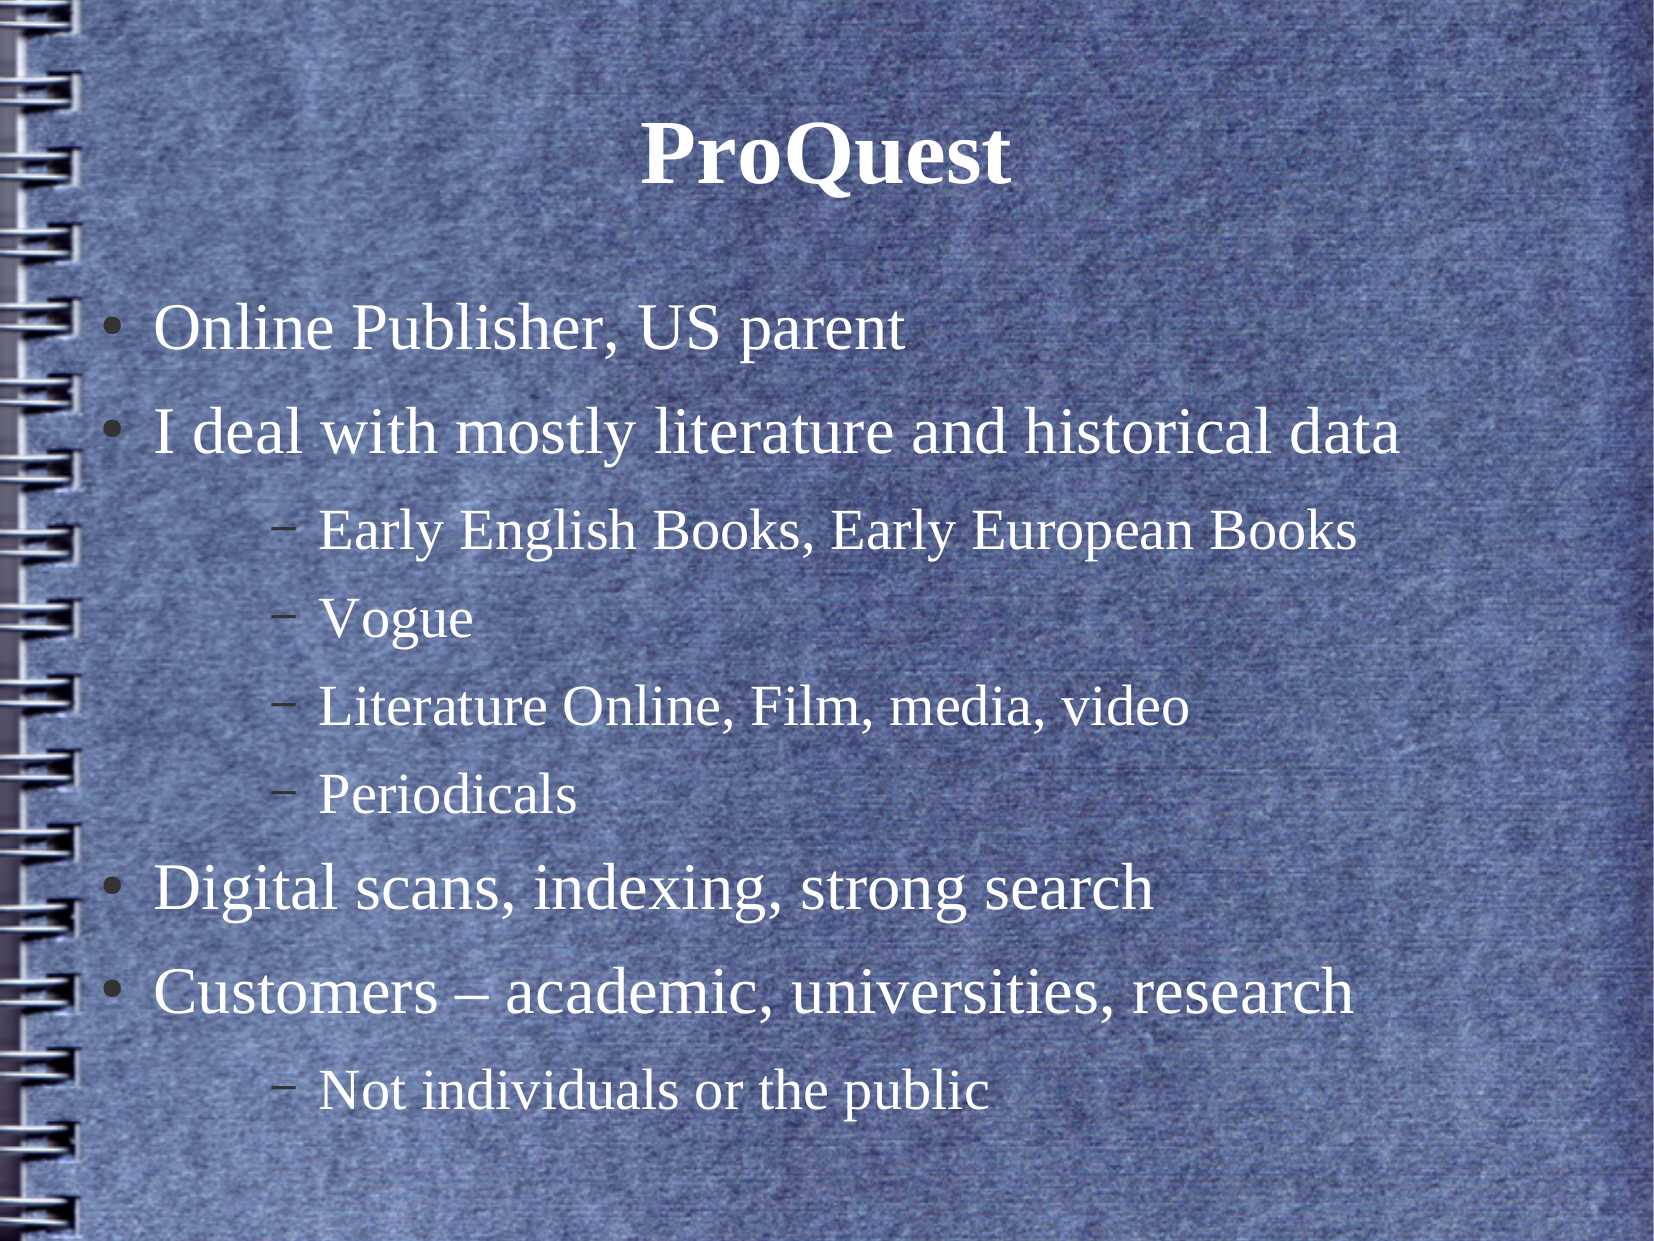

# ProQuest
Online Publisher, US parent
I deal with mostly literature and historical data
Early English Books, Early European Books
Vogue
Literature Online, Film, media, video
Periodicals
Digital scans, indexing, strong search
Customers – academic, universities, research
Not individuals or the public